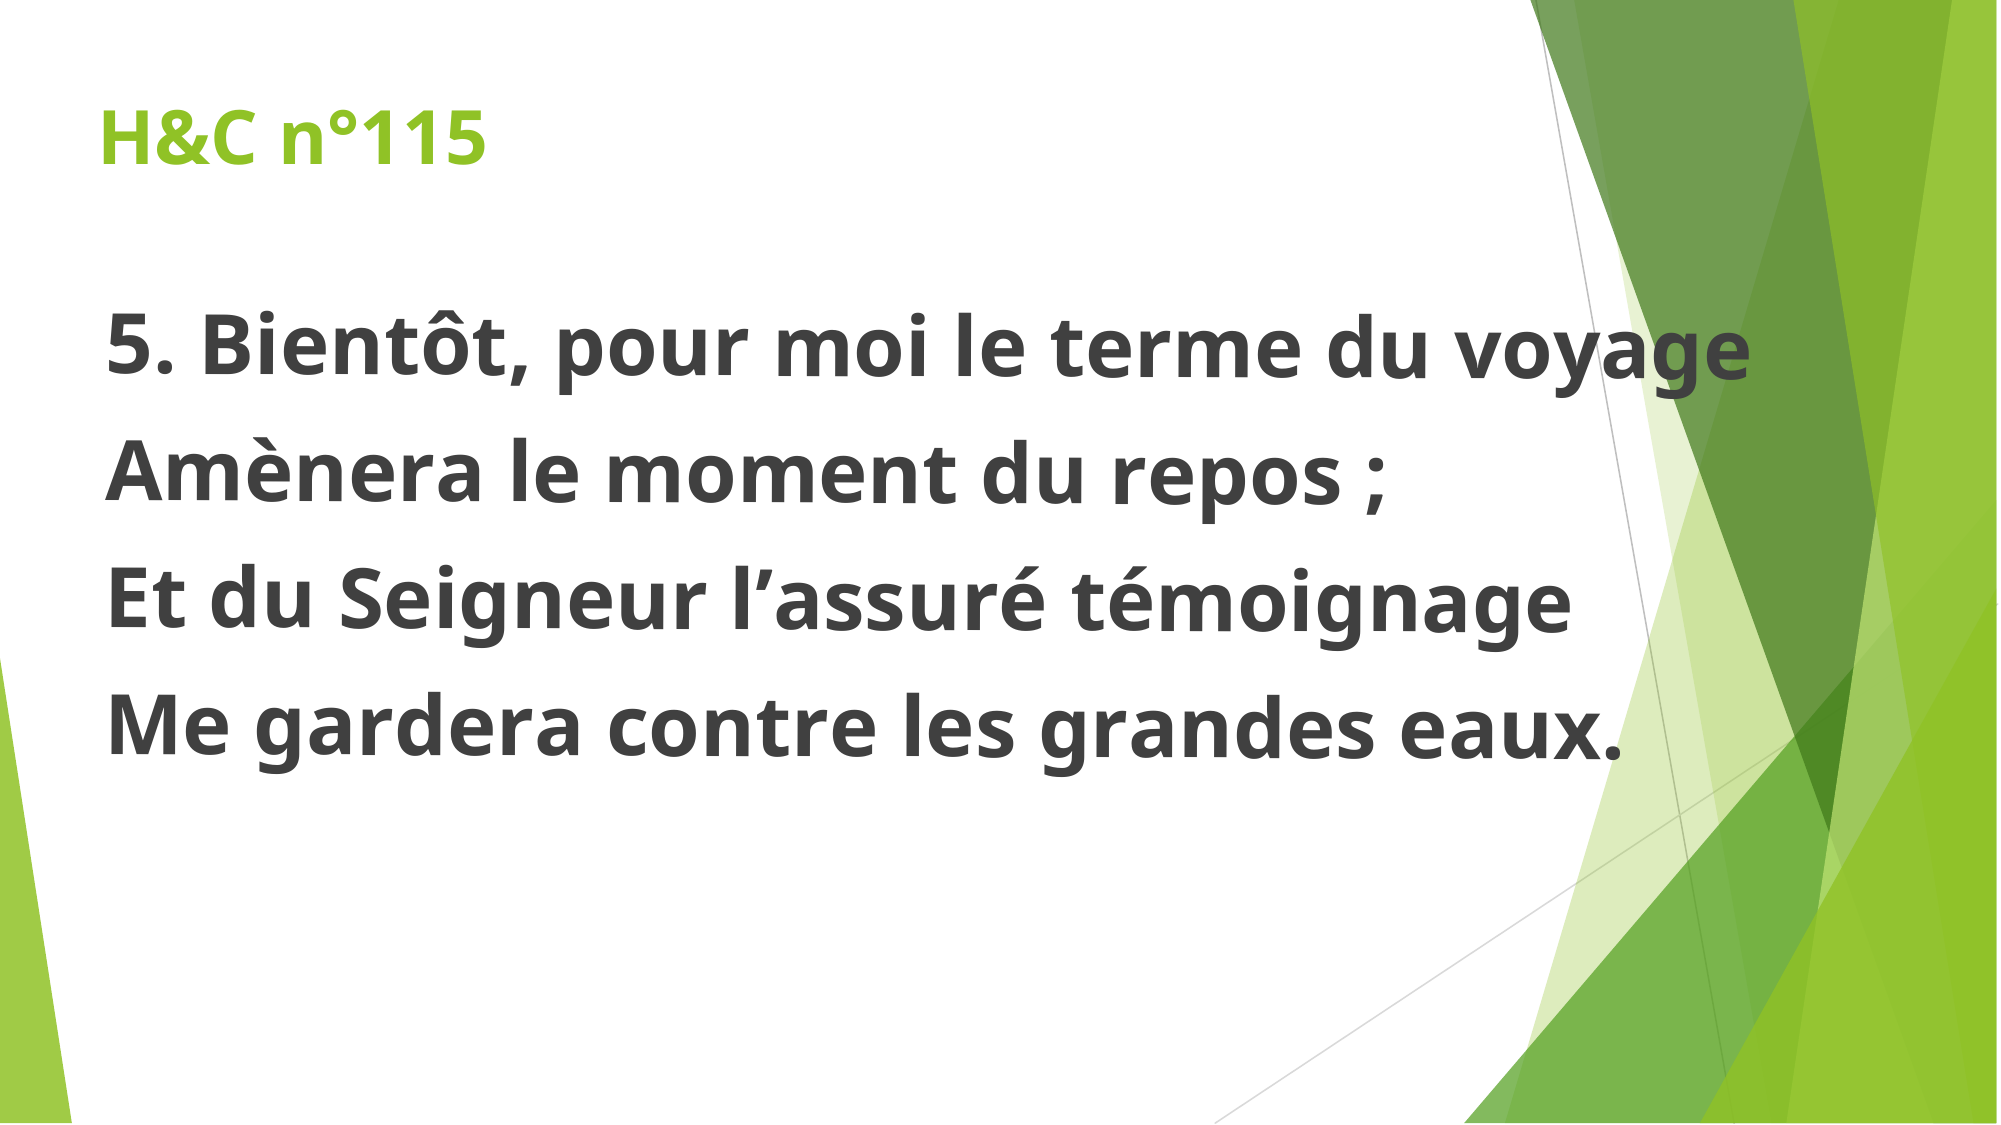

H&C n°115
5. Bientôt, pour moi le terme du voyage
Amènera le moment du repos ;
Et du Seigneur l’assuré témoignage
Me gardera contre les grandes eaux.